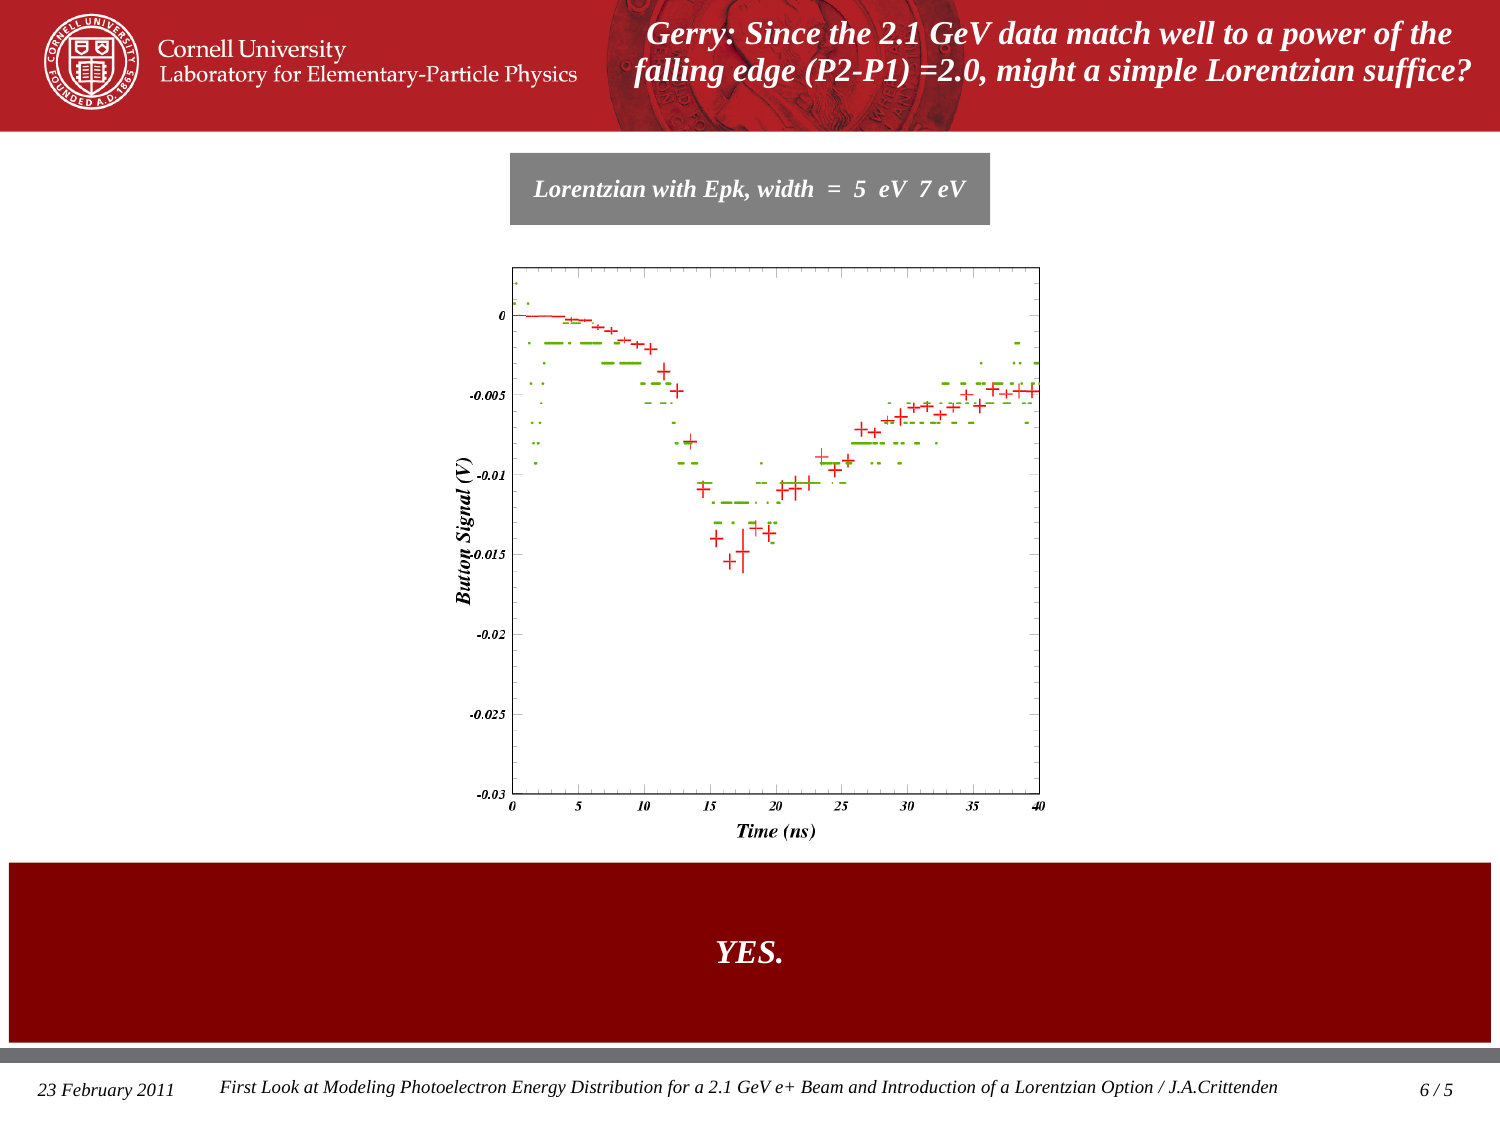

Gerry: Since the 2.1 GeV data match well to a power of the
 falling edge (P2-P1) =2.0, might a simple Lorentzian suffice?
Lorentzian with Epk, width = 5 eV 7 eV
YES.